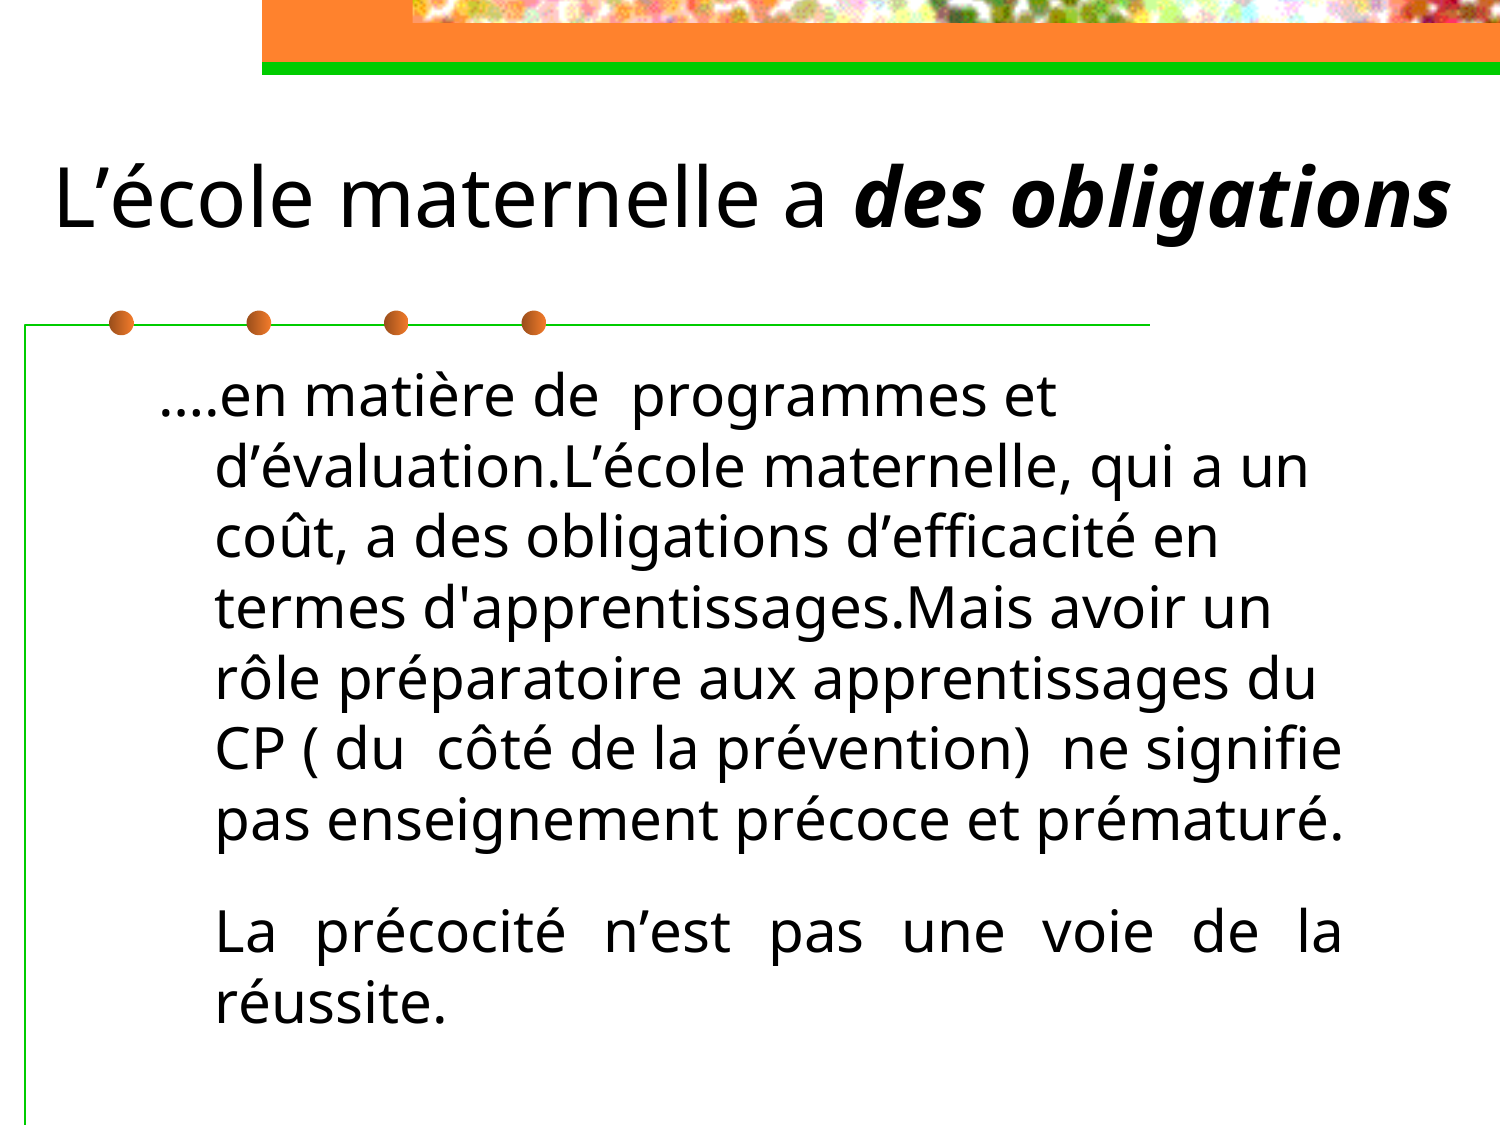

# L’école maternelle a des obligations
….en matière de programmes et d’évaluation.L’école maternelle, qui a un coût, a des obligations d’efficacité en termes d'apprentissages.Mais avoir un rôle préparatoire aux apprentissages du CP ( du côté de la prévention) ne signifie pas enseignement précoce et prématuré.
	La précocité n’est pas une voie de la réussite.